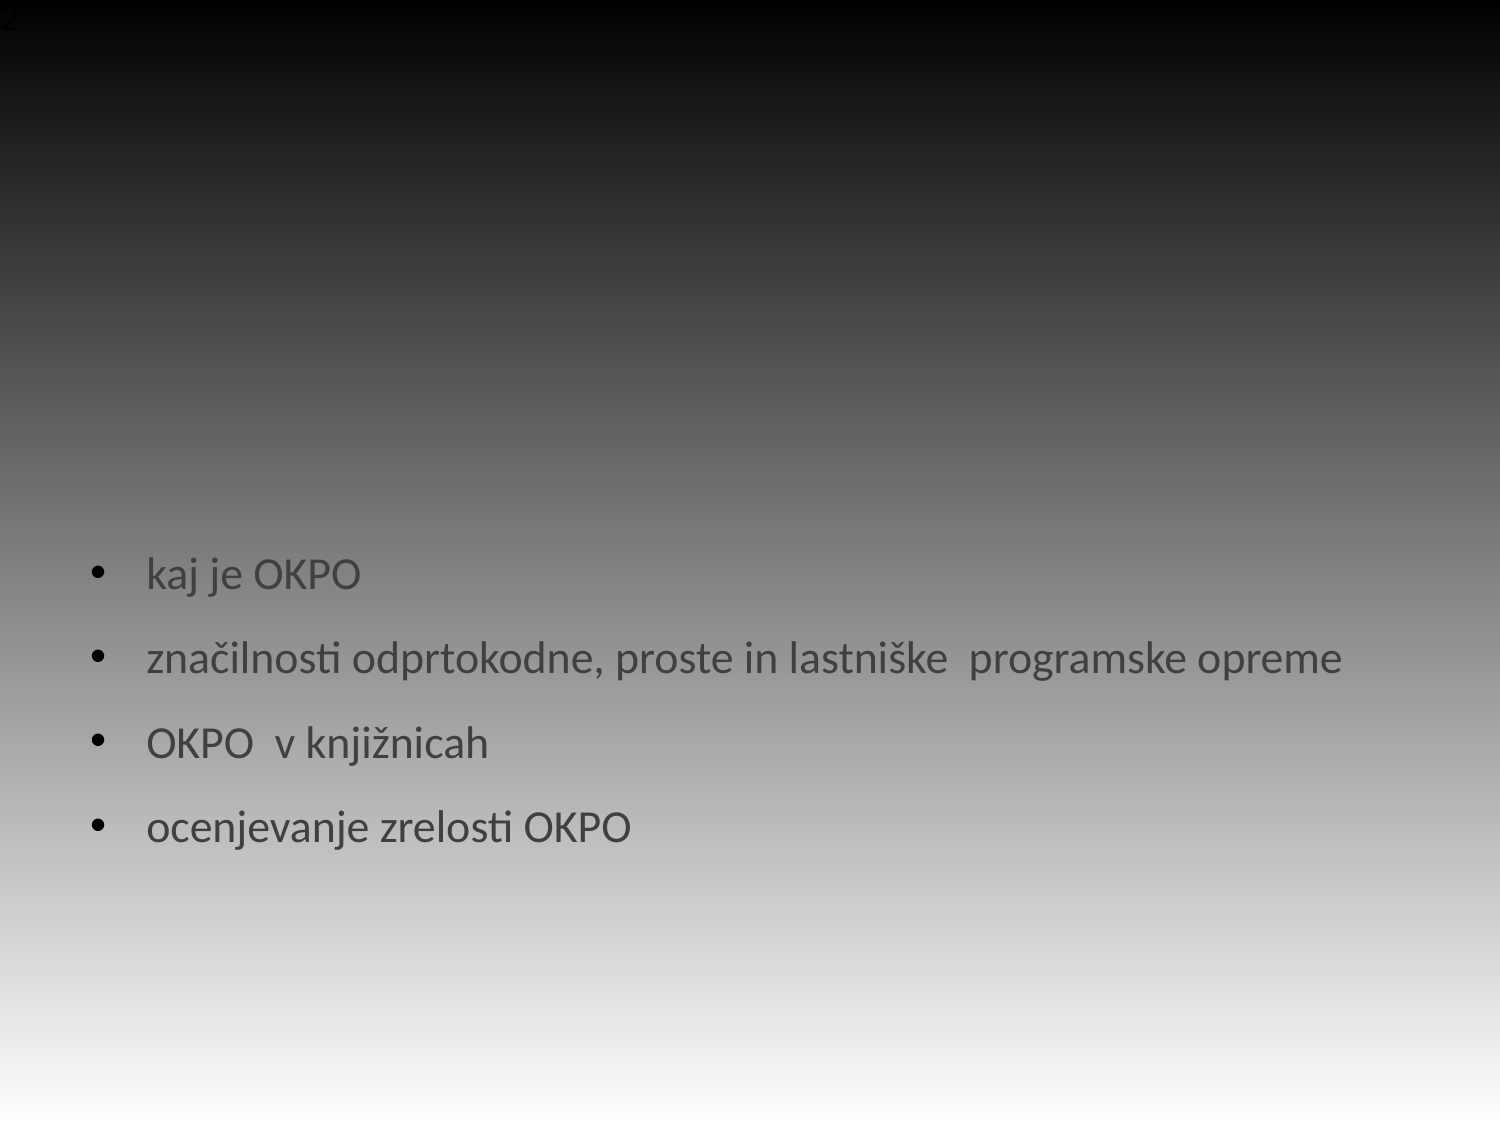

#
kaj je OKPO
značilnosti odprtokodne, proste in lastniške programske opreme
OKPO v knjižnicah
ocenjevanje zrelosti OKPO